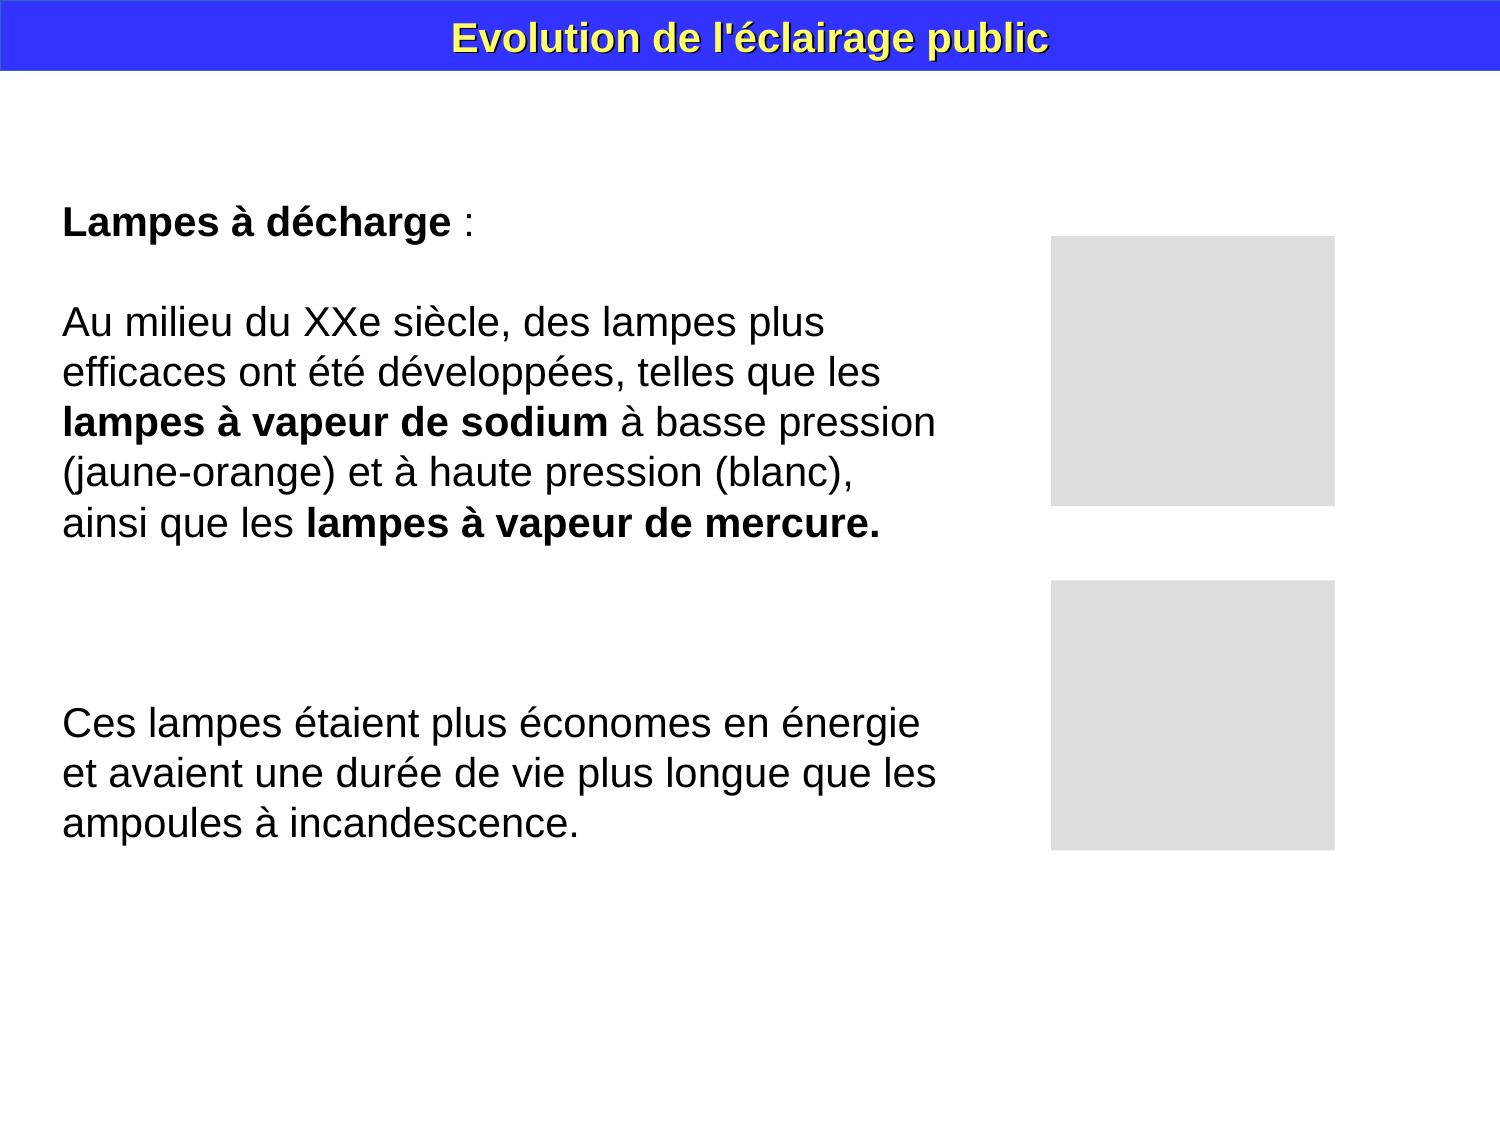

Evolution de l'éclairage public
Lampes à décharge :
Au milieu du XXe siècle, des lampes plus efficaces ont été développées, telles que les lampes à vapeur de sodium à basse pression (jaune-orange) et à haute pression (blanc), ainsi que les lampes à vapeur de mercure.
Ces lampes étaient plus économes en énergie et avaient une durée de vie plus longue que les ampoules à incandescence.